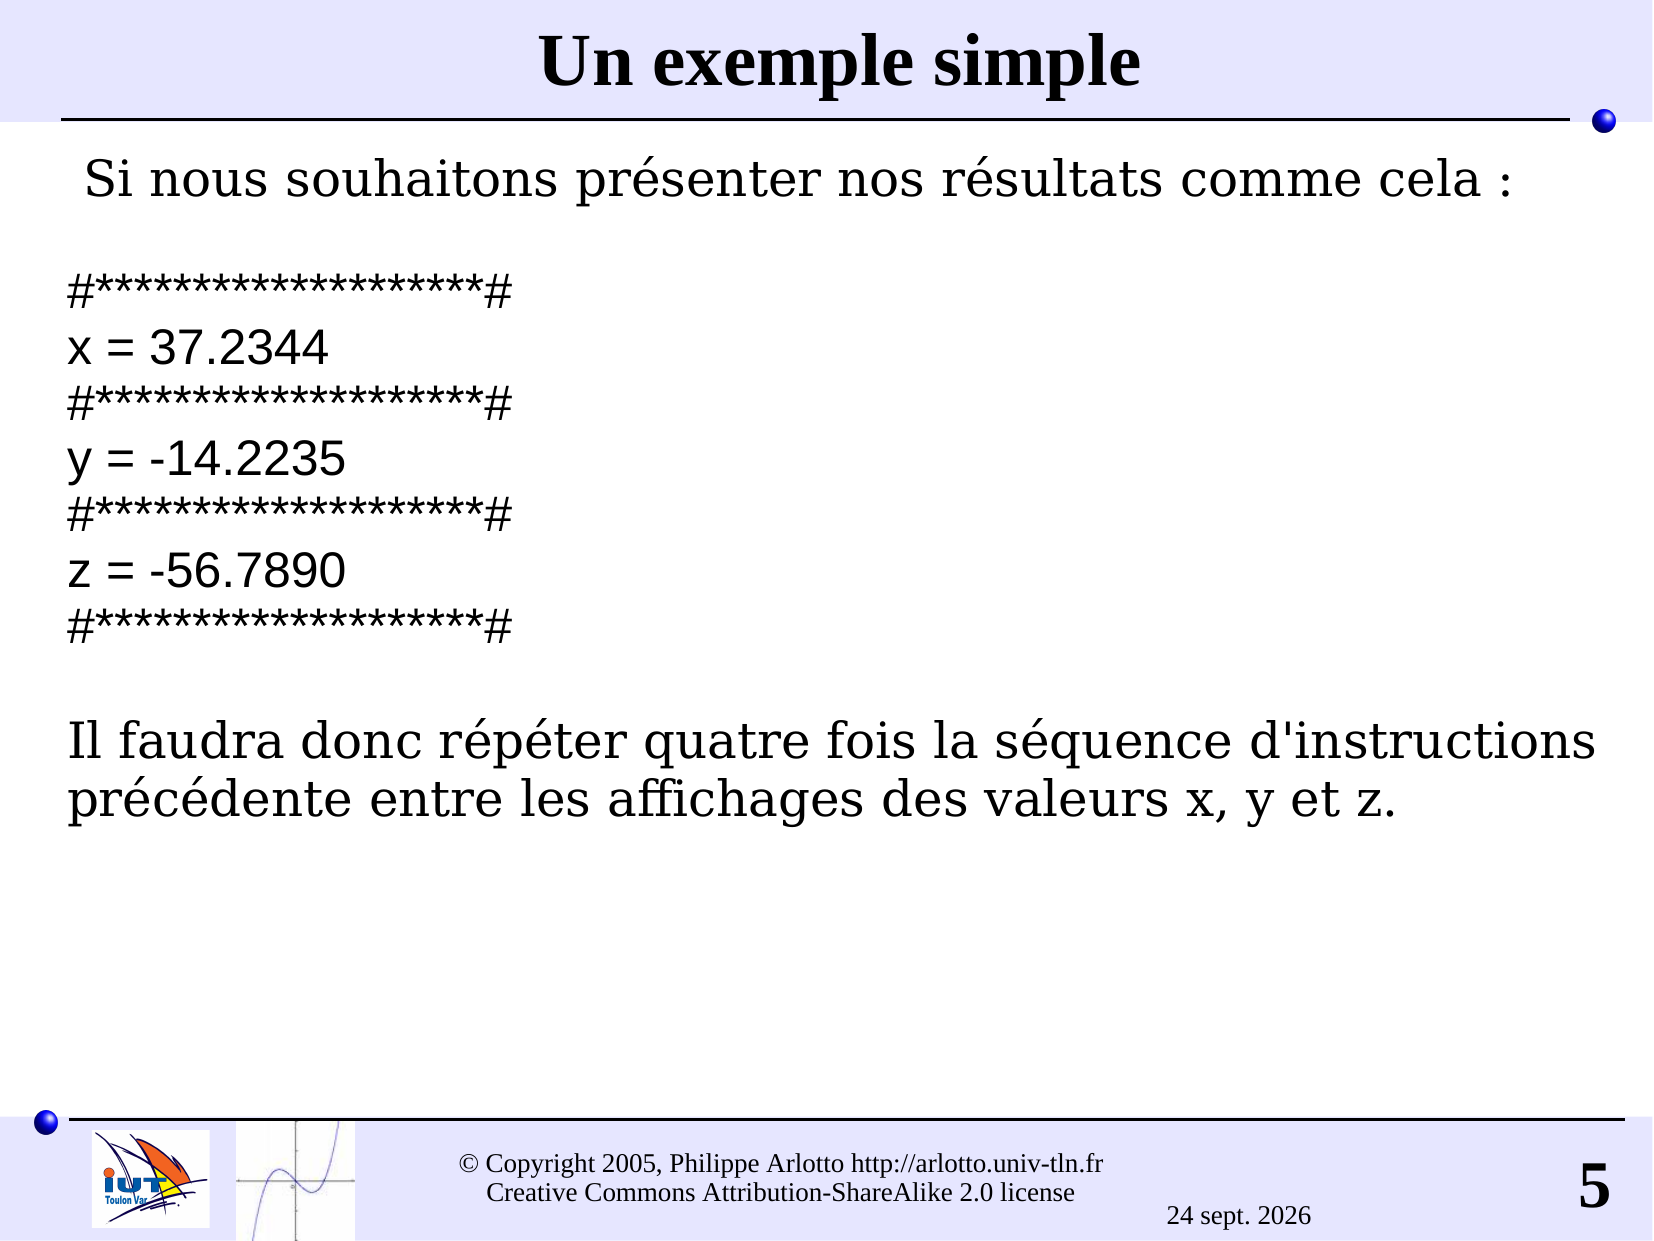

# Un exemple simple
 Si nous souhaitons présenter nos résultats comme cela :
#********************#
x = 37.2344
#********************#
y = -14.2235
#********************#
z = -56.7890
#********************#
Il faudra donc répéter quatre fois la séquence d'instructions
précédente entre les affichages des valeurs x, y et z.